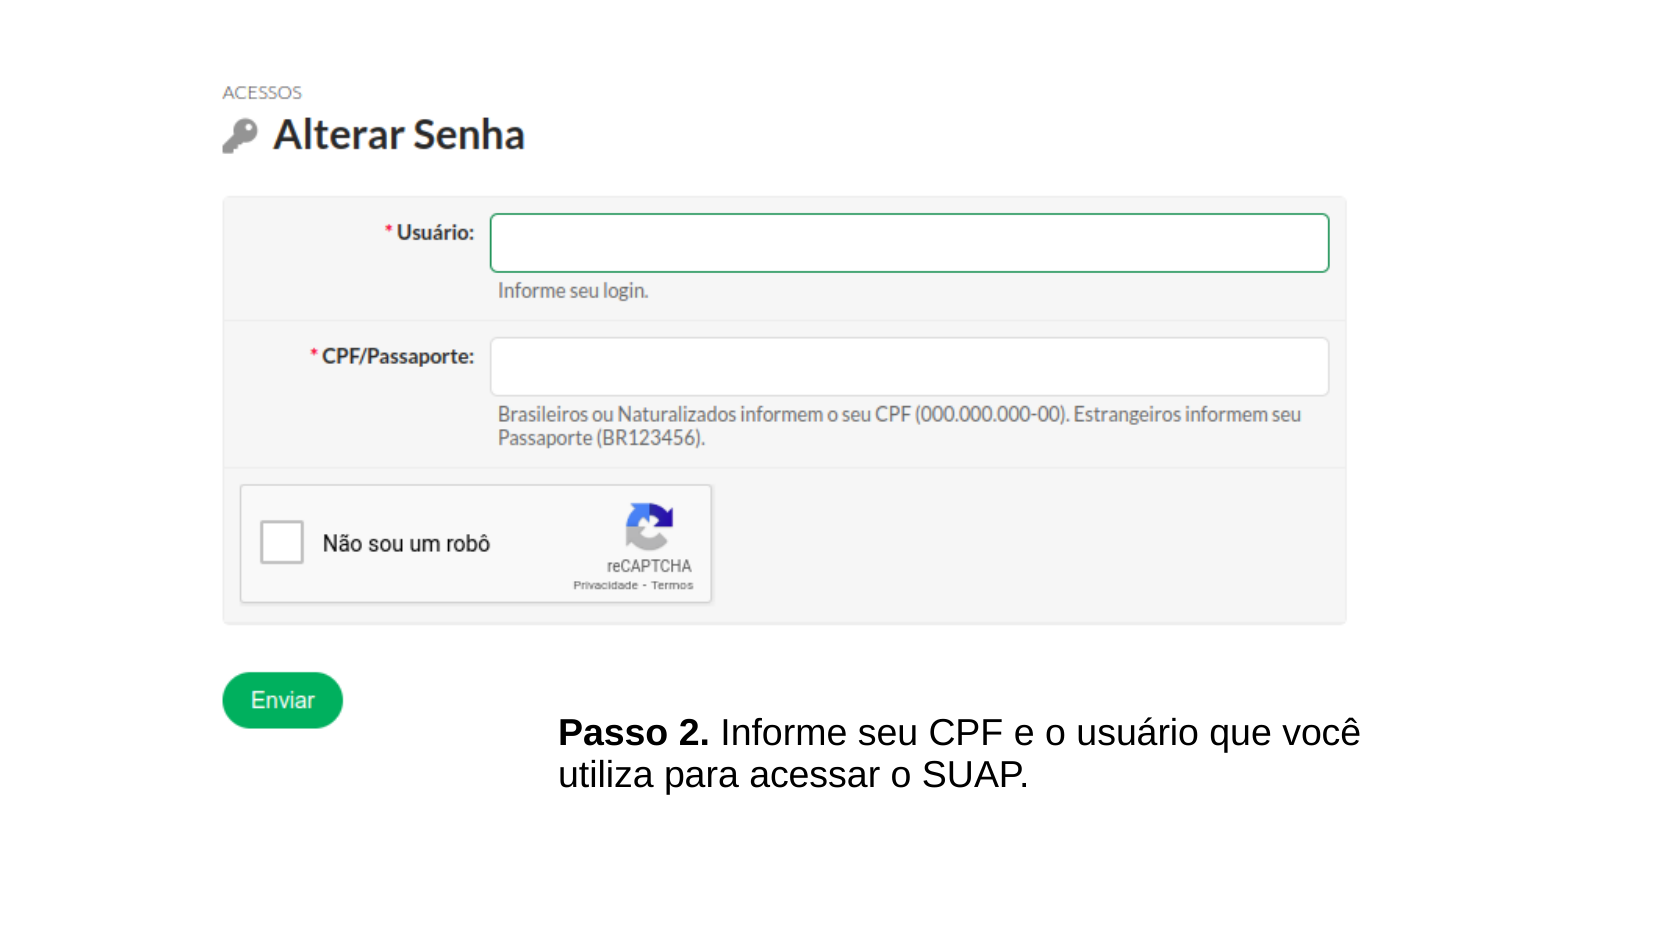

Passo 2. Informe seu CPF e o usuário que você utiliza para acessar o SUAP.